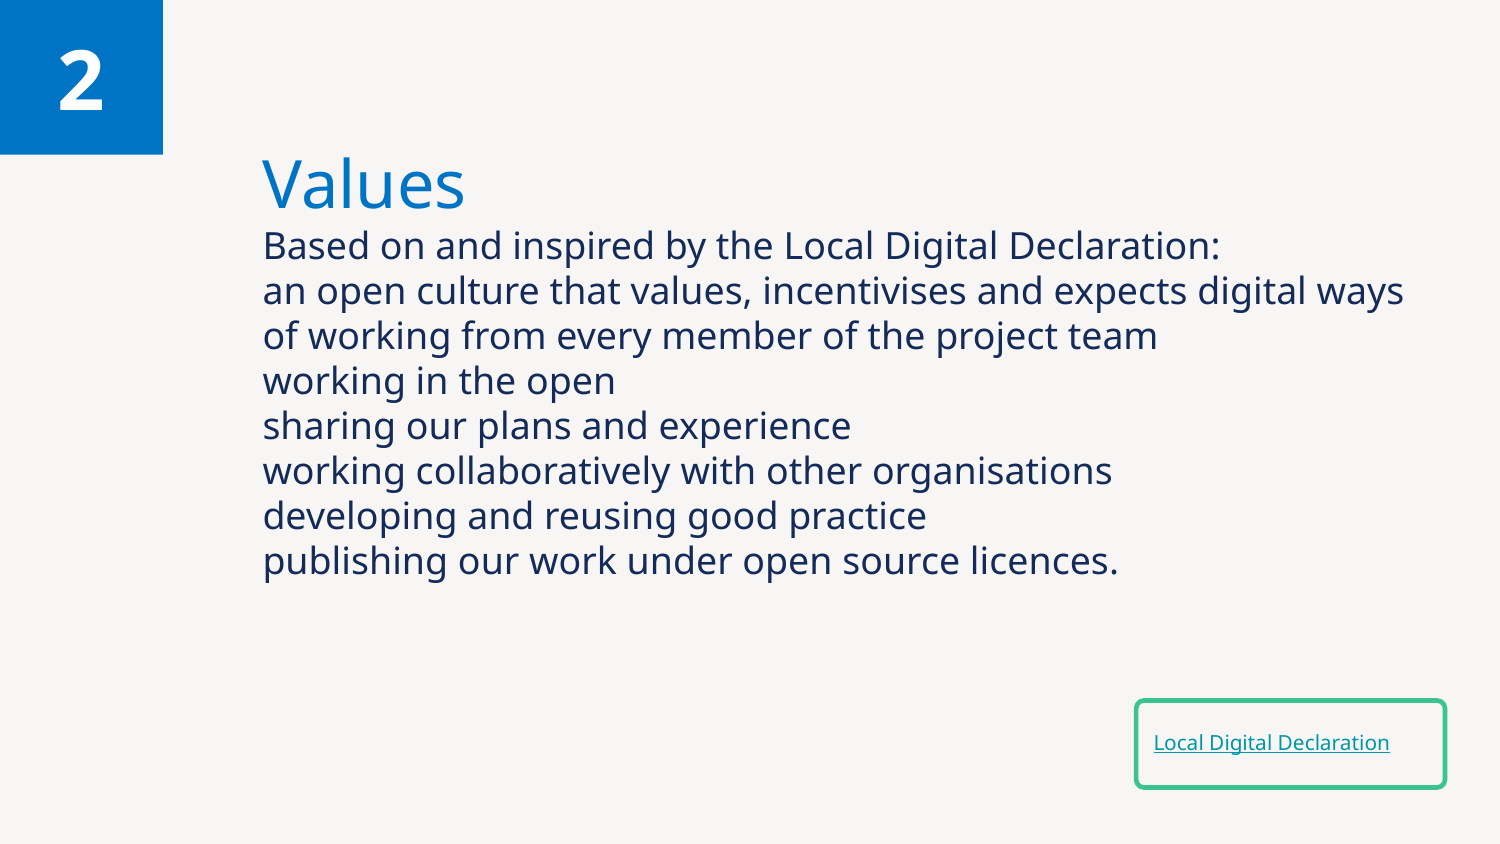

2
# Values Based on and inspired by the Local Digital Declaration: an open culture that values, incentivises and expects digital ways of working from every member of the project team working in the open sharing our plans and experience working collaboratively with other organisations developing and reusing good practice publishing our work under open source licences.
Local Digital Declaration